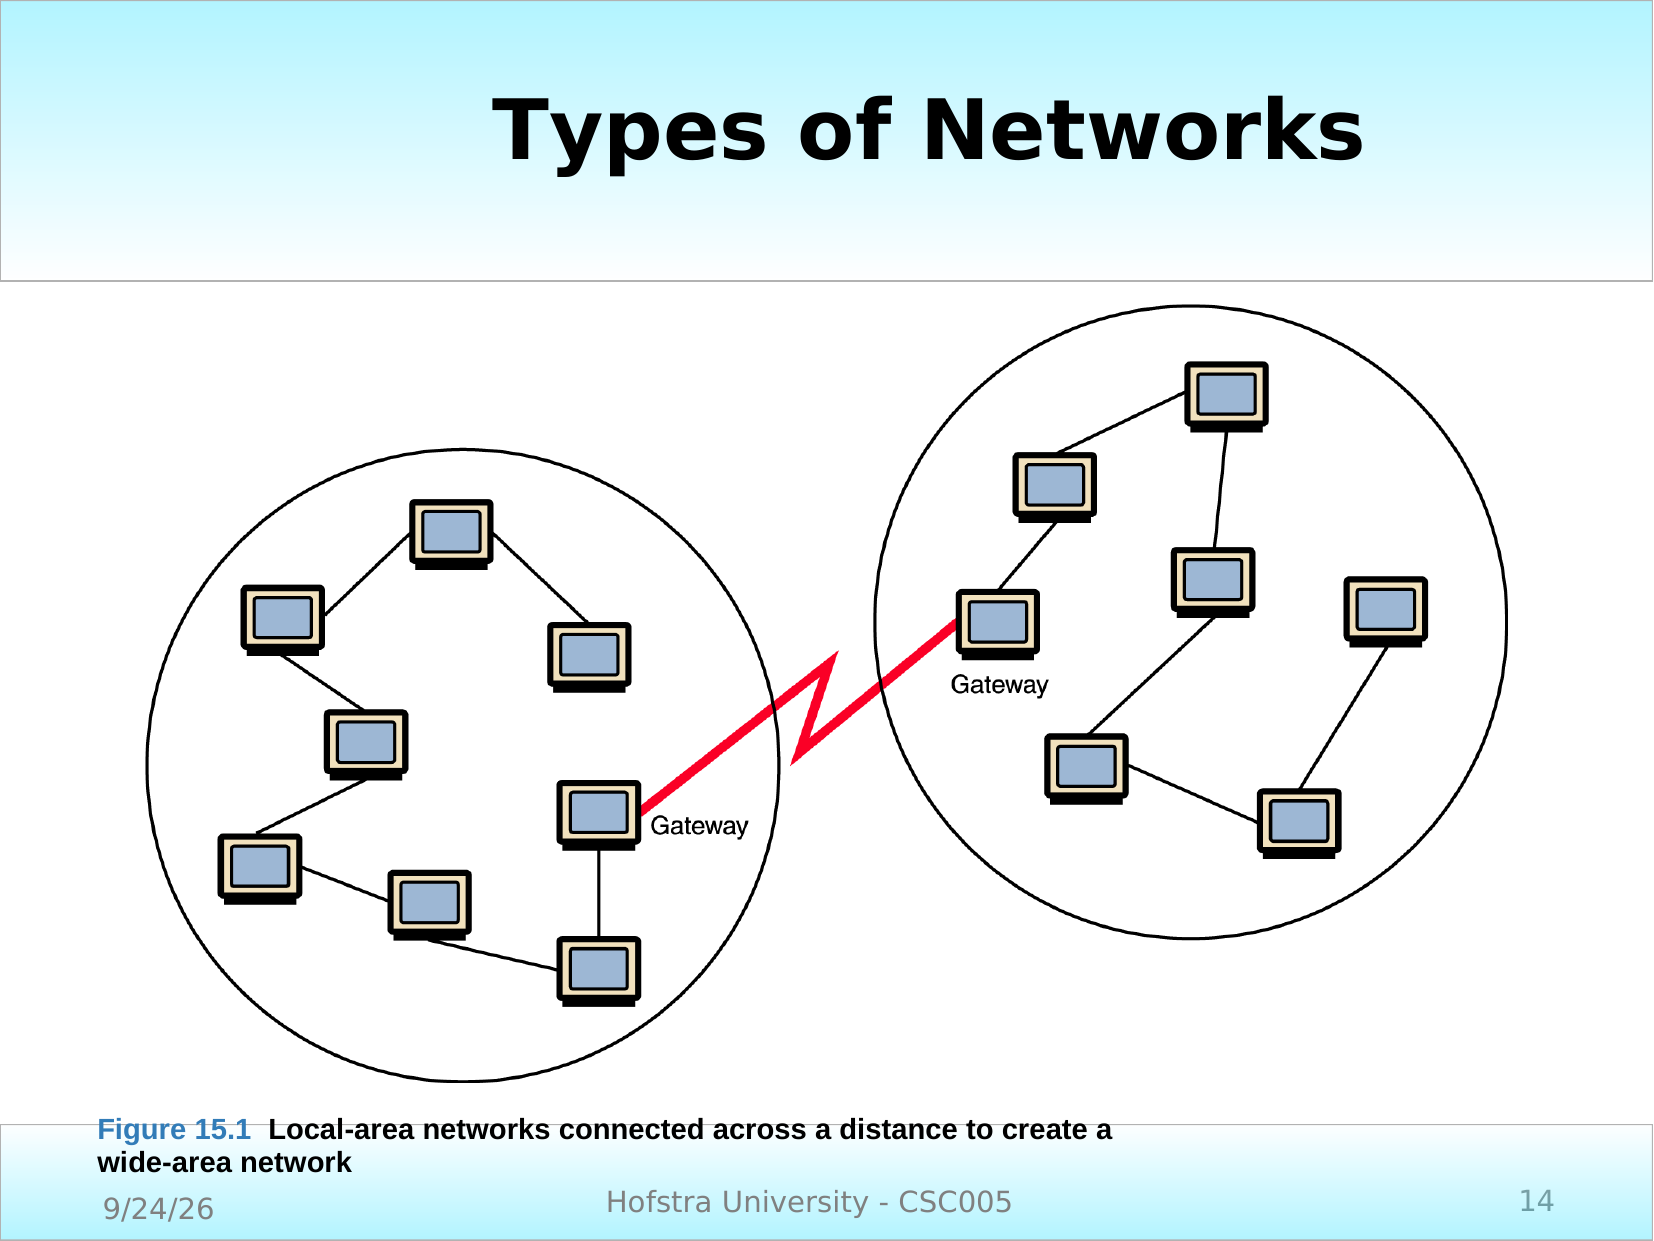

# Types of Networks
Figure 15.1 Local-area networks connected across a distance to create a wide-area network
14
Hofstra University - CSC005